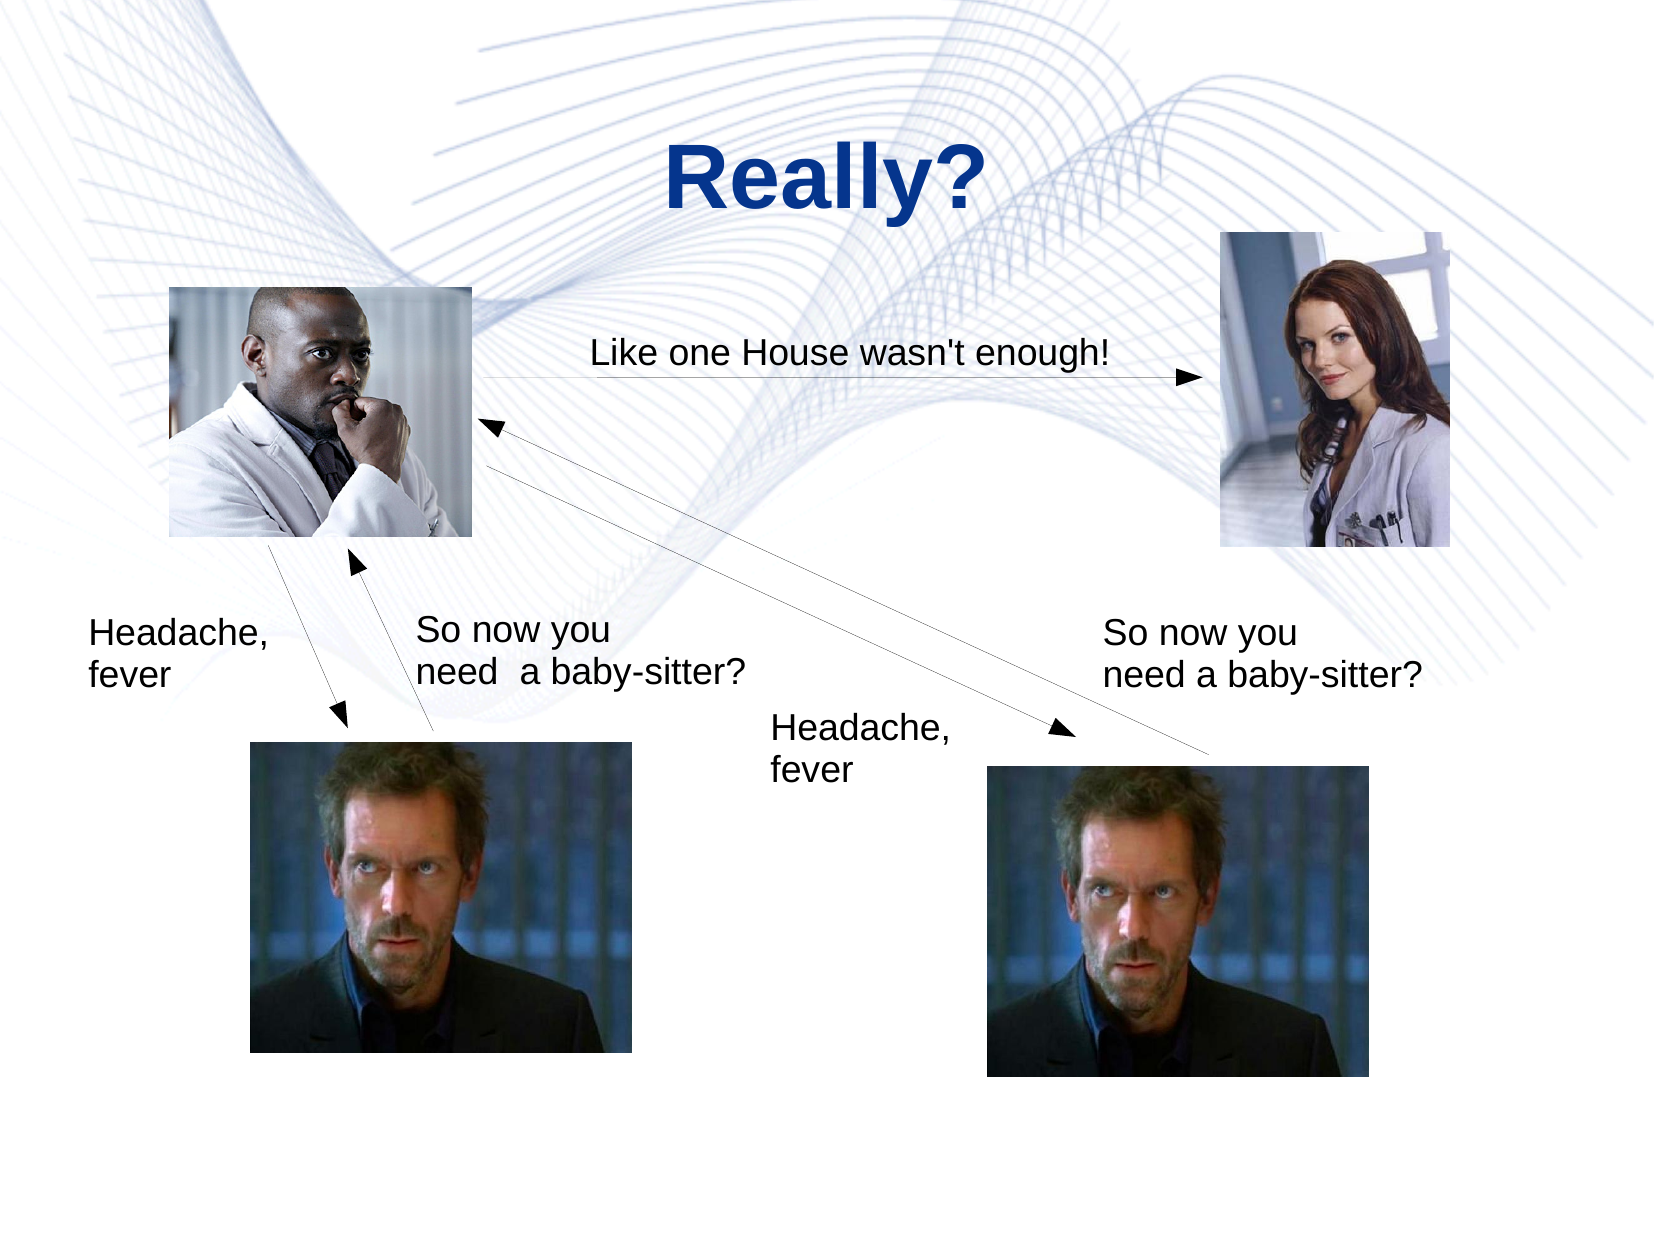

# Really?
Like one House wasn't enough!
So now you
need a baby-sitter?
Headache,
fever
So now you
need a baby-sitter?
Headache,
fever